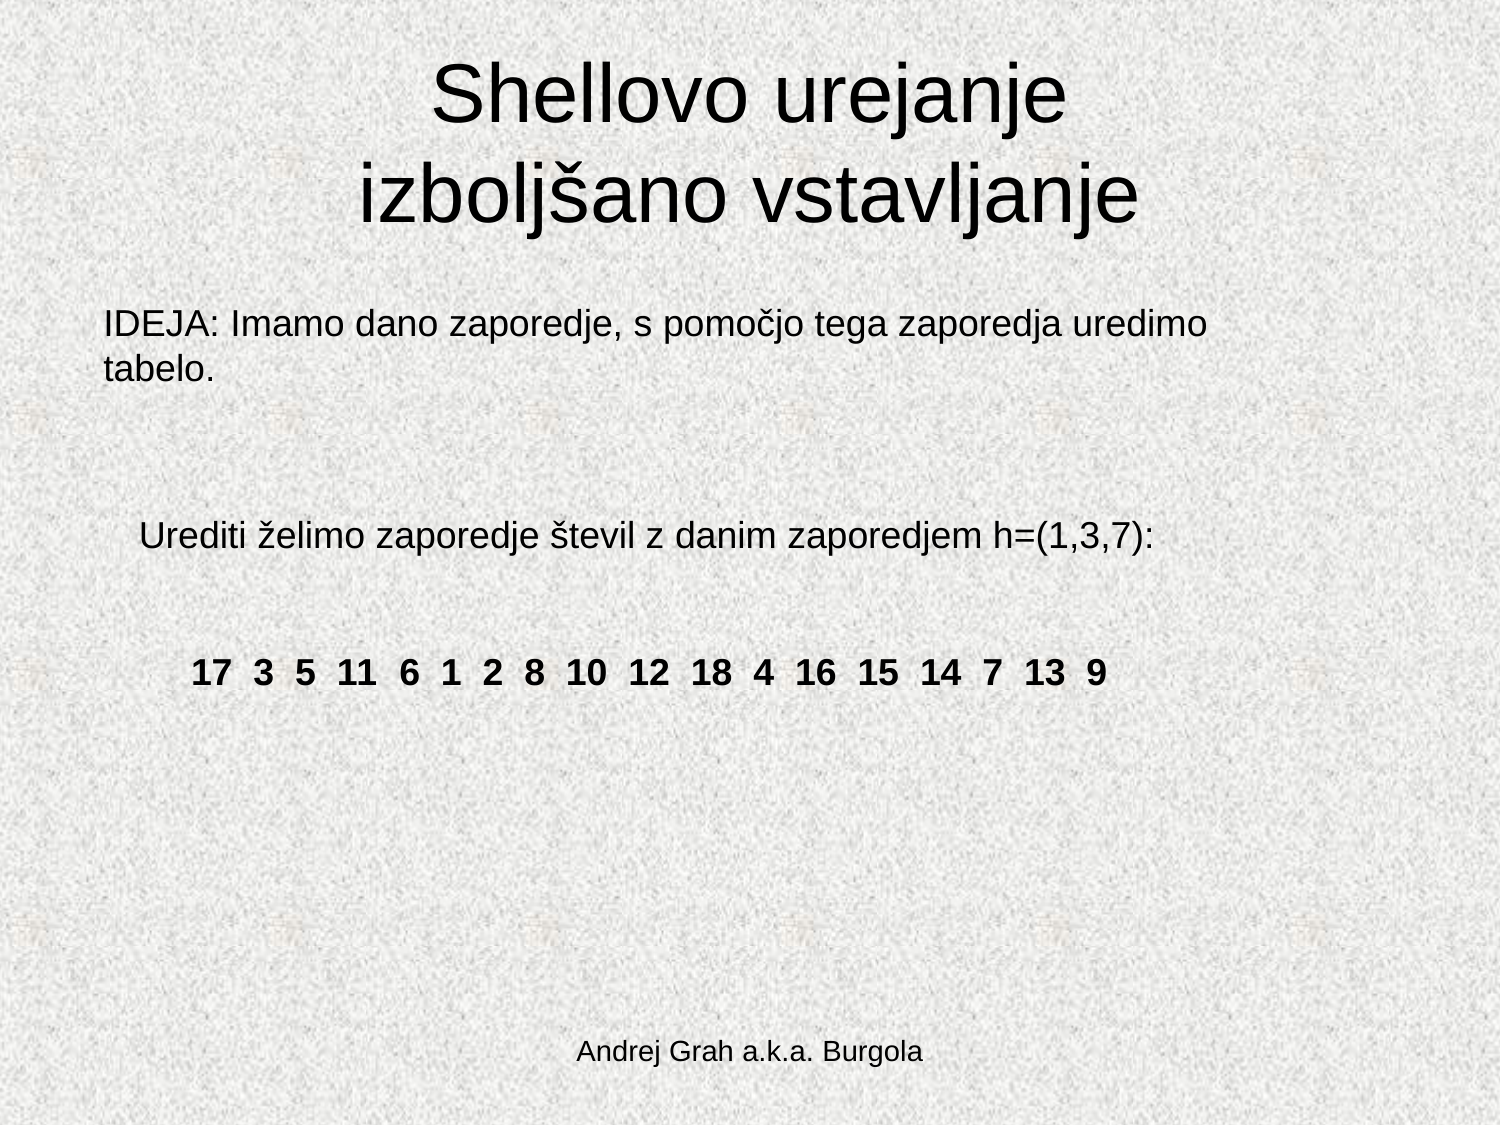

# Shellovo urejanje izboljšano vstavljanje
IDEJA: Imamo dano zaporedje, s pomočjo tega zaporedja uredimo tabelo.
Urediti želimo zaporedje števil z danim zaporedjem h=(1,3,7):
17 3 5 11 6 1 2 8 10 12 18 4 16 15 14 7 13 9
Andrej Grah a.k.a. Burgola